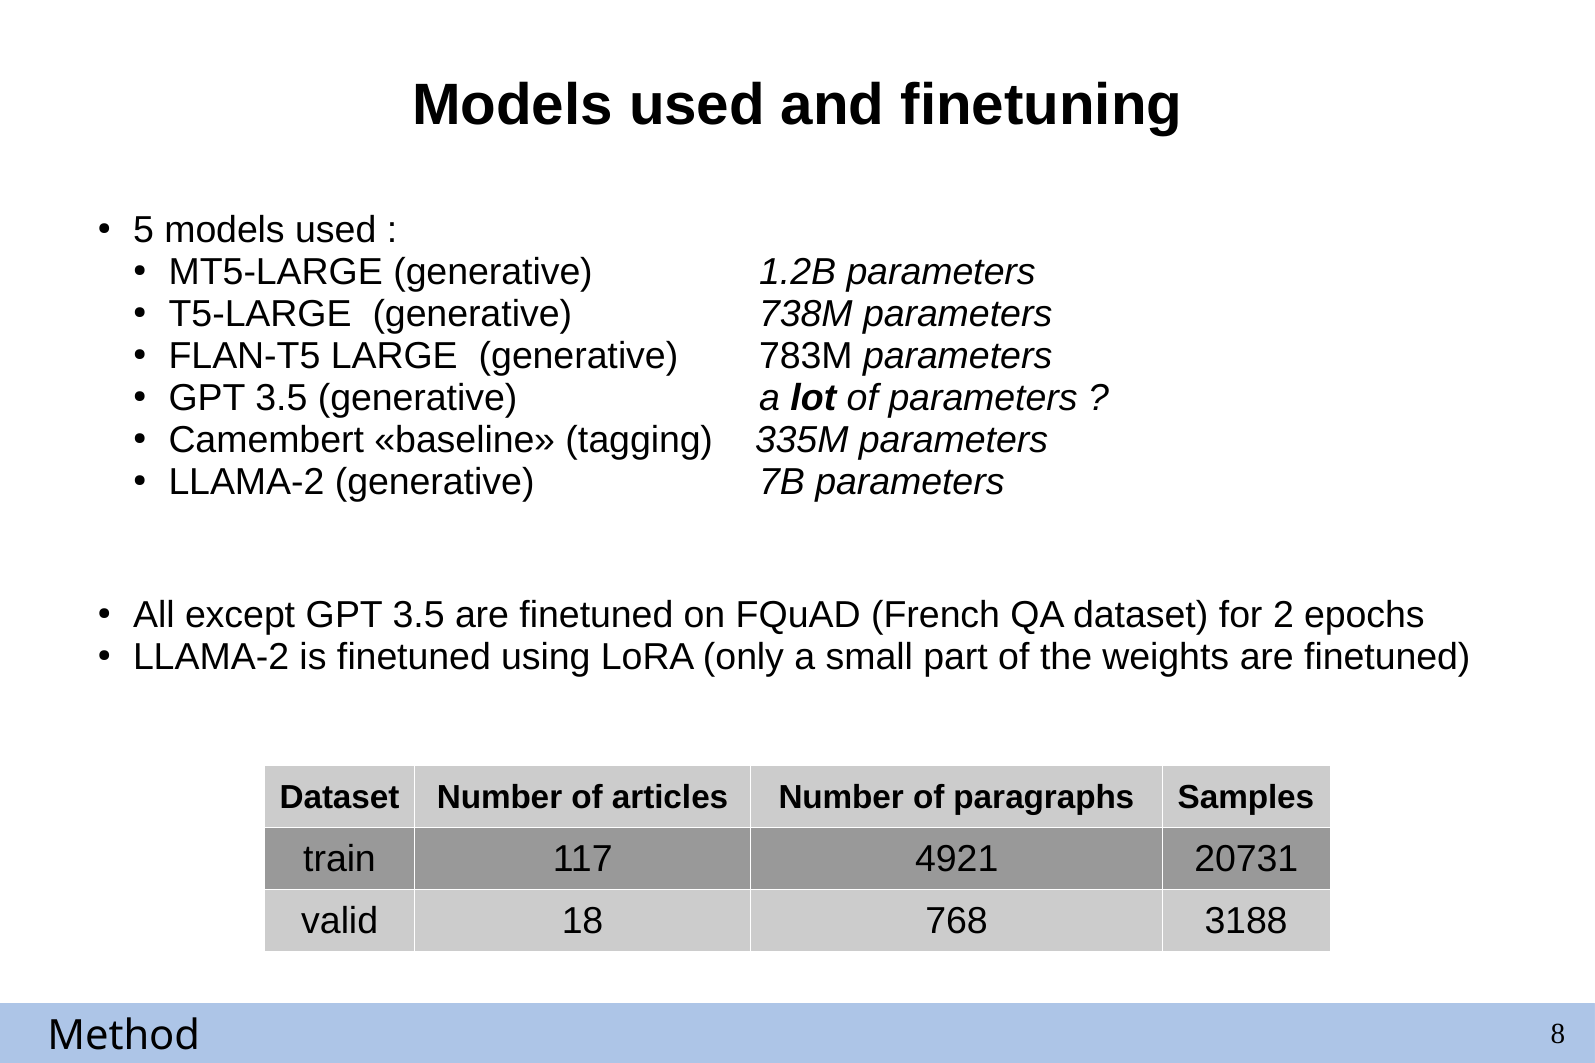

Models used and finetuning
5 models used :
MT5-LARGE (generative) 			1.2B parameters
T5-LARGE (generative) 			738M parameters
FLAN-T5 LARGE (generative) 	783M parameters
GPT 3.5 (generative) 				a lot of parameters ?
Camembert «baseline» (tagging) 335M parameters
LLAMA-2 (generative) 			7B parameters
All except GPT 3.5 are finetuned on FQuAD (French QA dataset) for 2 epochs
LLAMA-2 is finetuned using LoRA (only a small part of the weights are finetuned)
| Dataset | Number of articles | Number of paragraphs | Samples |
| --- | --- | --- | --- |
| train | 117 | 4921 | 20731 |
| valid | 18 | 768 | 3188 |
# Method